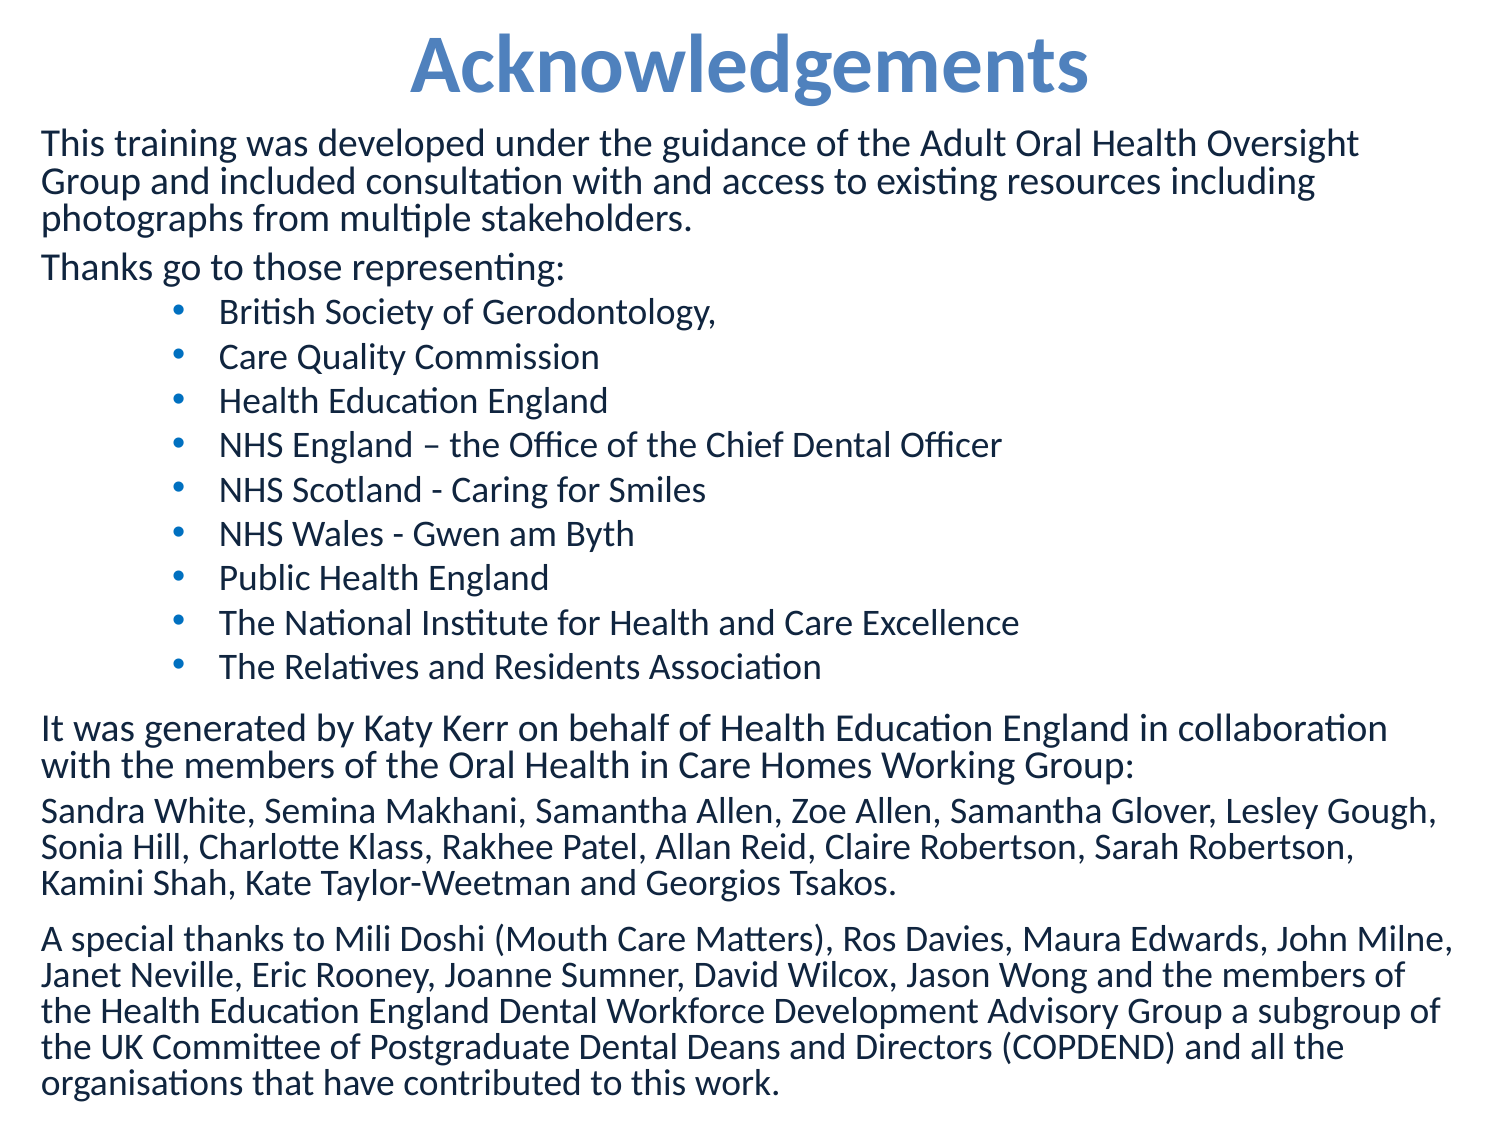

# Acknowledgements
This training was developed under the guidance of the Adult Oral Health Oversight Group and included consultation with and access to existing resources including photographs from multiple stakeholders.
Thanks go to those representing:
British Society of Gerodontology,
Care Quality Commission
Health Education England
NHS England – the Office of the Chief Dental Officer
NHS Scotland - Caring for Smiles
NHS Wales - Gwen am Byth
Public Health England
The National Institute for Health and Care Excellence
The Relatives and Residents Association
It was generated by Katy Kerr on behalf of Health Education England in collaboration with the members of the Oral Health in Care Homes Working Group:
Sandra White, Semina Makhani, Samantha Allen, Zoe Allen, Samantha Glover, Lesley Gough, Sonia Hill, Charlotte Klass, Rakhee Patel, Allan Reid, Claire Robertson, Sarah Robertson, Kamini Shah, Kate Taylor-Weetman and Georgios Tsakos.
A special thanks to Mili Doshi (Mouth Care Matters), Ros Davies, Maura Edwards, John Milne, Janet Neville, Eric Rooney, Joanne Sumner, David Wilcox, Jason Wong and the members of the Health Education England Dental Workforce Development Advisory Group a subgroup of the UK Committee of Postgraduate Dental Deans and Directors (COPDEND) and all the organisations that have contributed to this work.